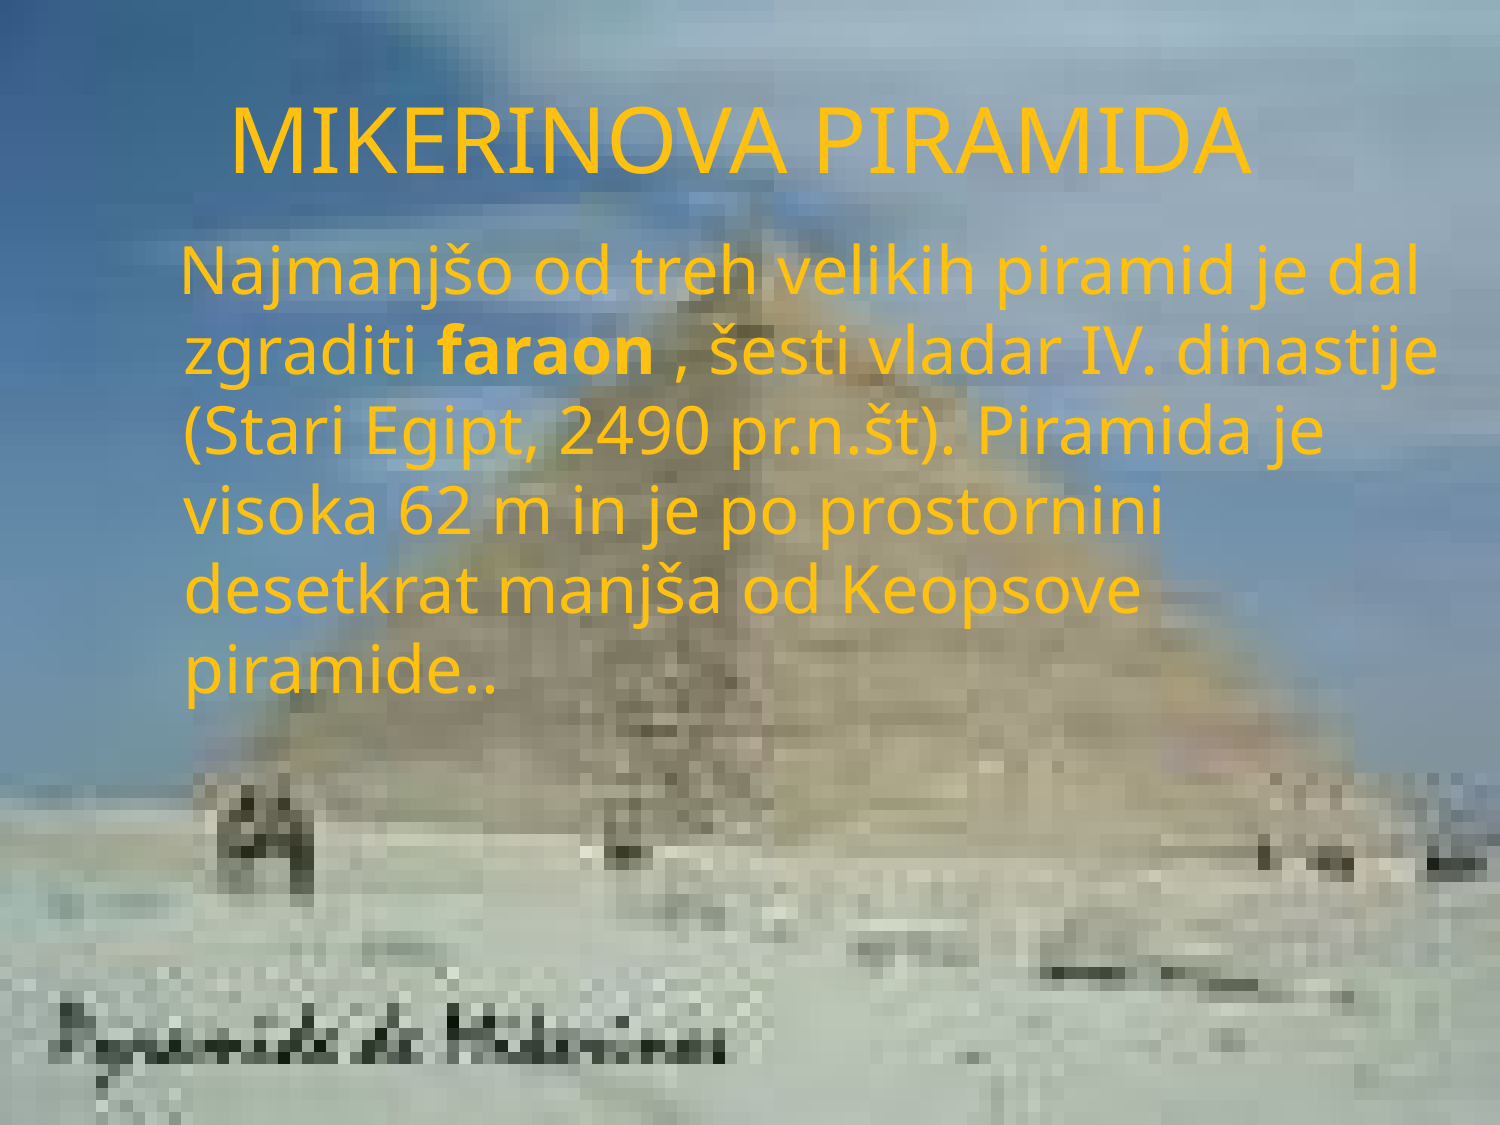

# MIKERINOVA PIRAMIDA
 Najmanjšo od treh velikih piramid je dal zgraditi faraon , šesti vladar IV. dinastije (Stari Egipt, 2490 pr.n.št). Piramida je visoka 62 m in je po prostornini desetkrat manjša od Keopsove piramide..